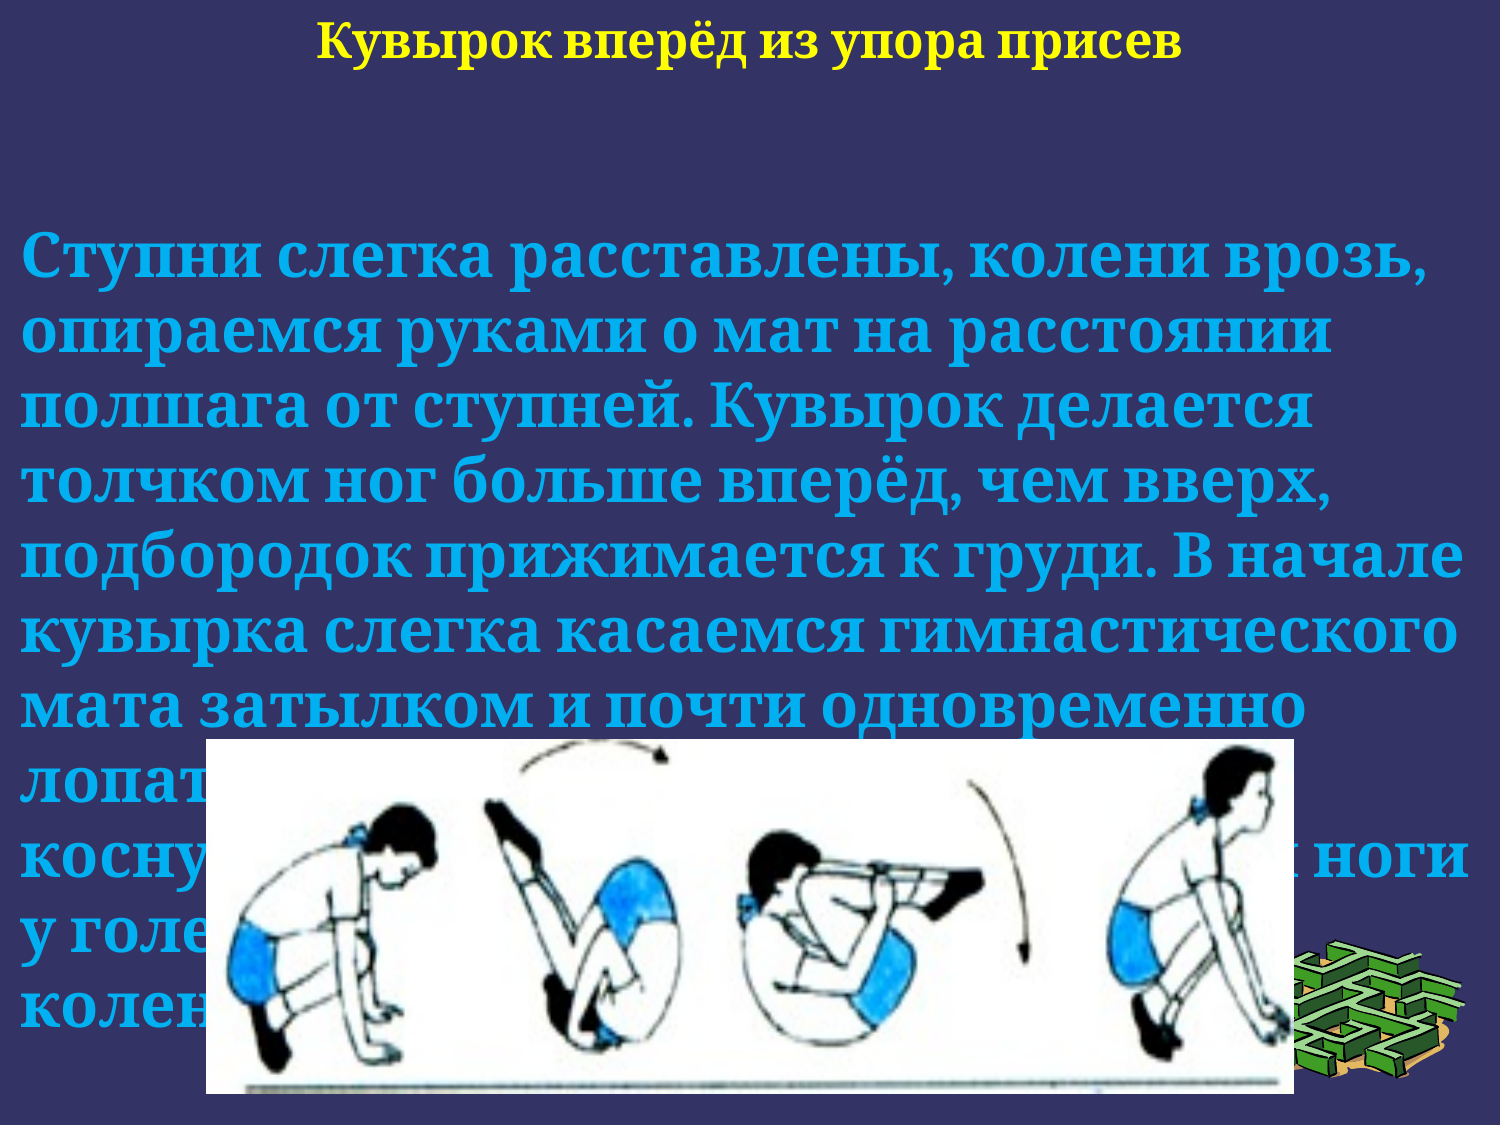

# Кувырок вперёд из упора присев
Ступни слегка расставлены, колени врозь, опираемся руками о мат на расстоянии полшага от ступней. Кувырок делается толчком ног больше вперёд, чем вверх, подбородок прижимается к груди. В начале кувырка слегка касаемся гимнастического мата затылком и почти одновременно лопатками. В момент, когда лопатки коснутся мата, надо захватить руками ноги у голеностопных суставов и прижать колени к груди.